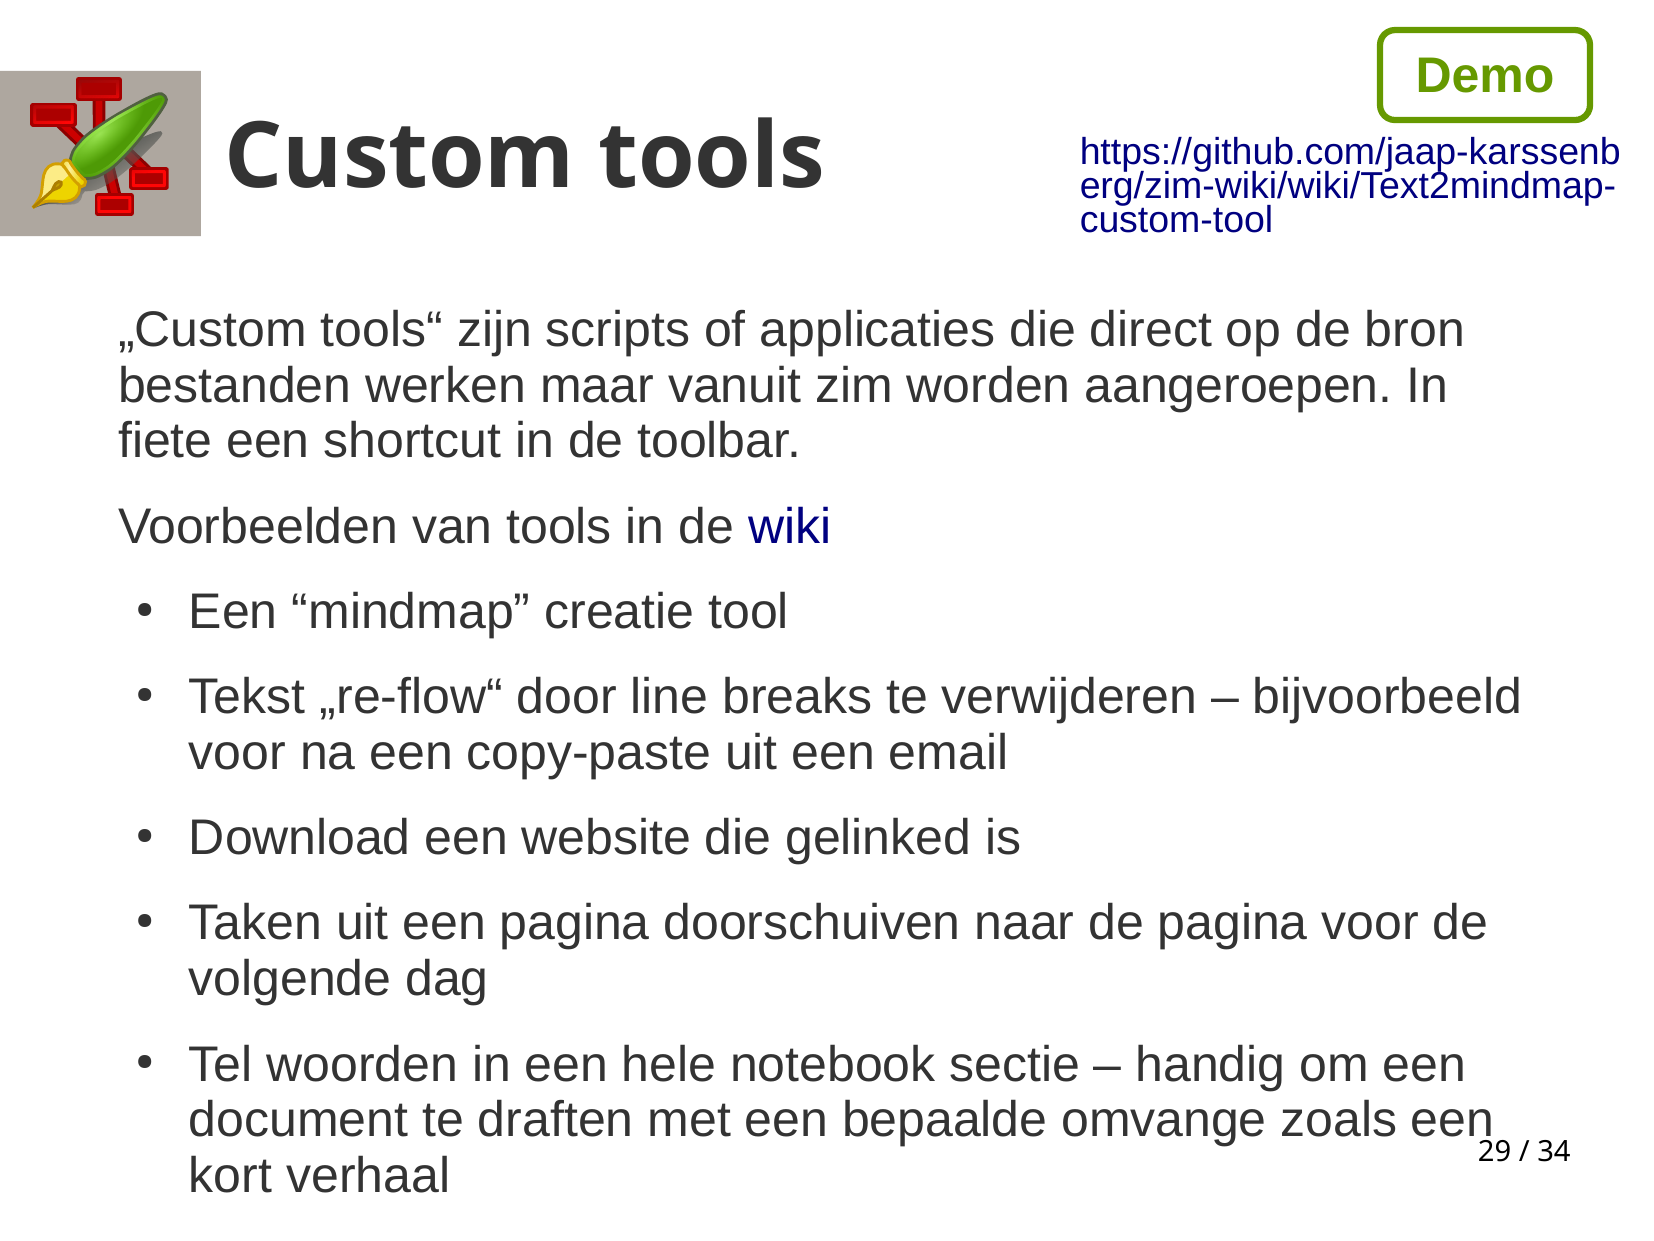

Demo
# Custom tools
https://github.com/jaap-karssenberg/zim-wiki/wiki/Text2mindmap-custom-tool
„Custom tools“ zijn scripts of applicaties die direct op de bron bestanden werken maar vanuit zim worden aangeroepen. In fiete een shortcut in de toolbar.
Voorbeelden van tools in de wiki
Een “mindmap” creatie tool
Tekst „re-flow“ door line breaks te verwijderen – bijvoorbeeld voor na een copy-paste uit een email
Download een website die gelinked is
Taken uit een pagina doorschuiven naar de pagina voor de volgende dag
Tel woorden in een hele notebook sectie – handig om een document te draften met een bepaalde omvange zoals een kort verhaal
29